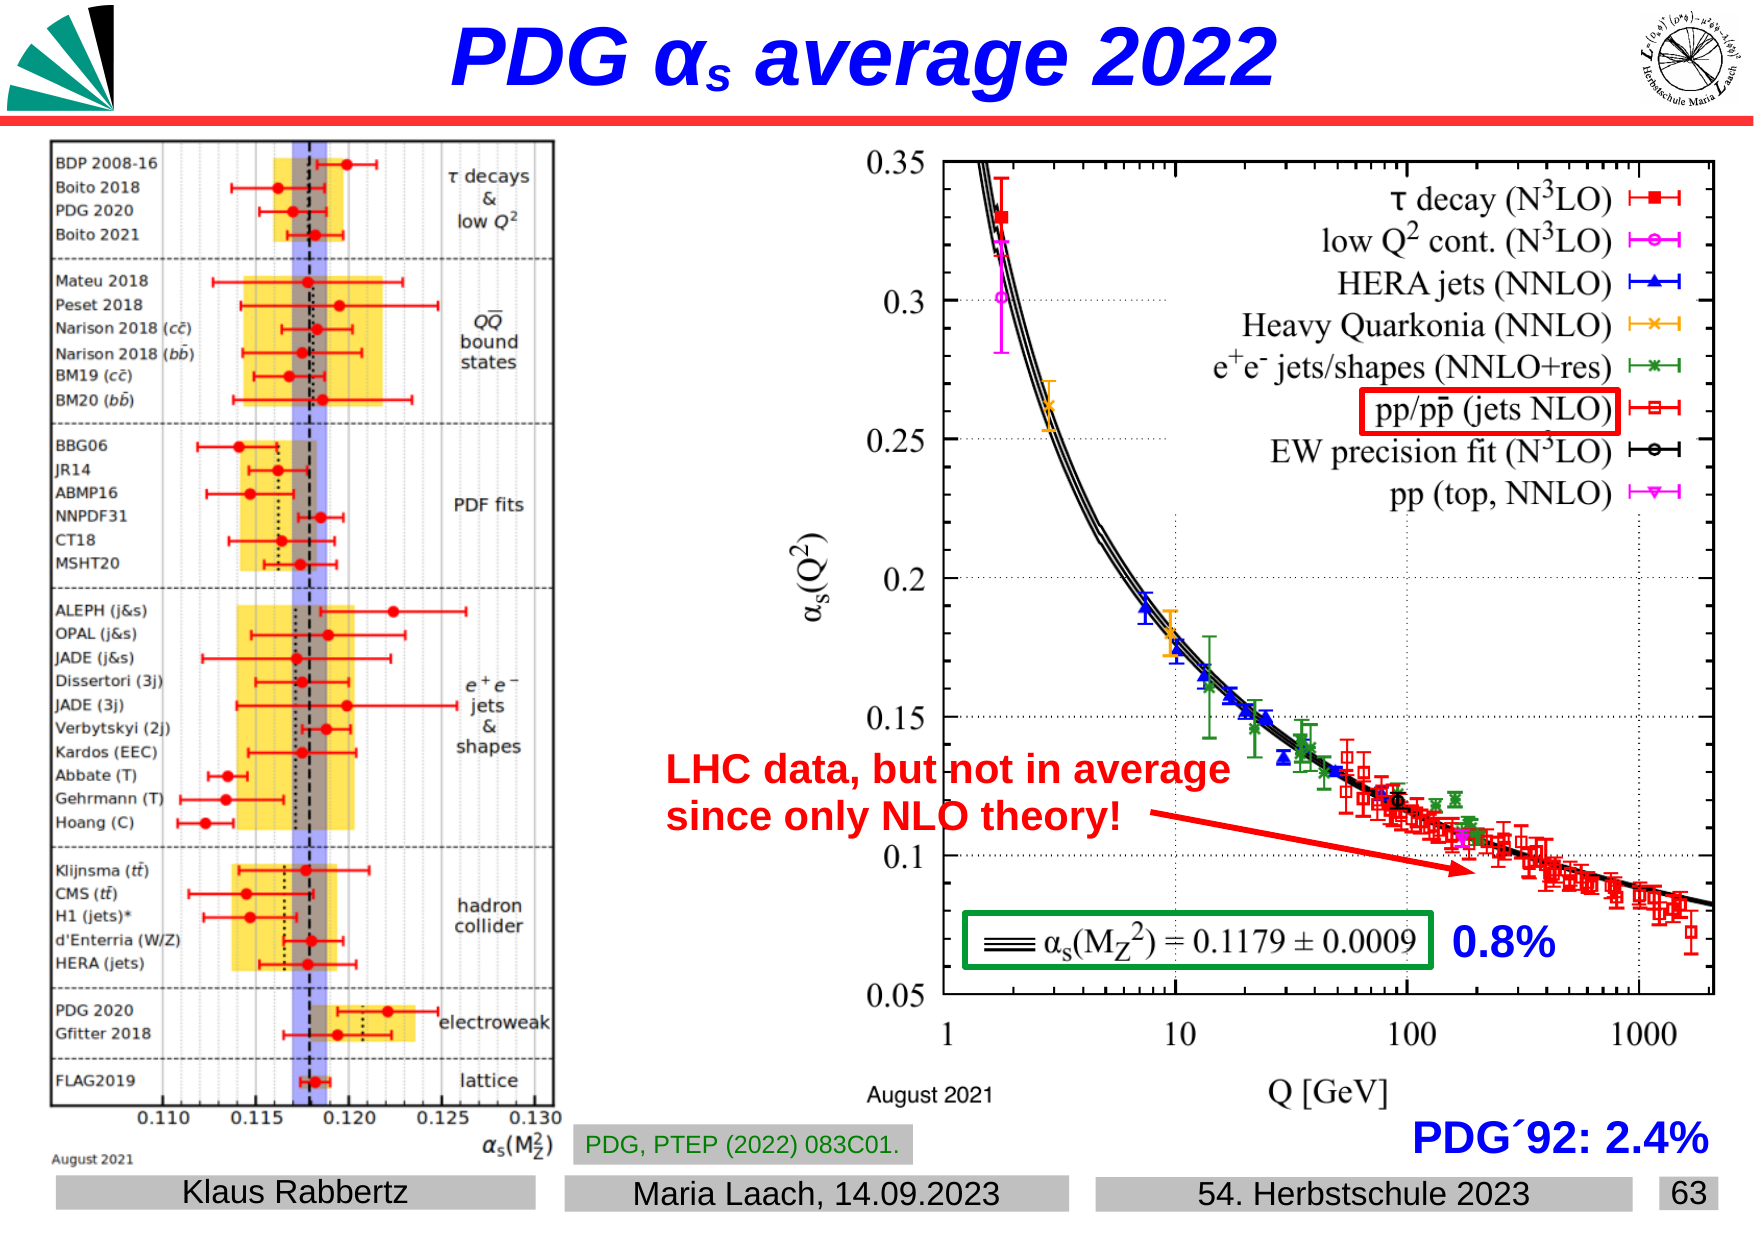

# PDG αs average 2022
LHC data, but not in average
since only NLO theory!
0.8%
PDG´92: 2.4%
PDG, PTEP (2022) 083C01.